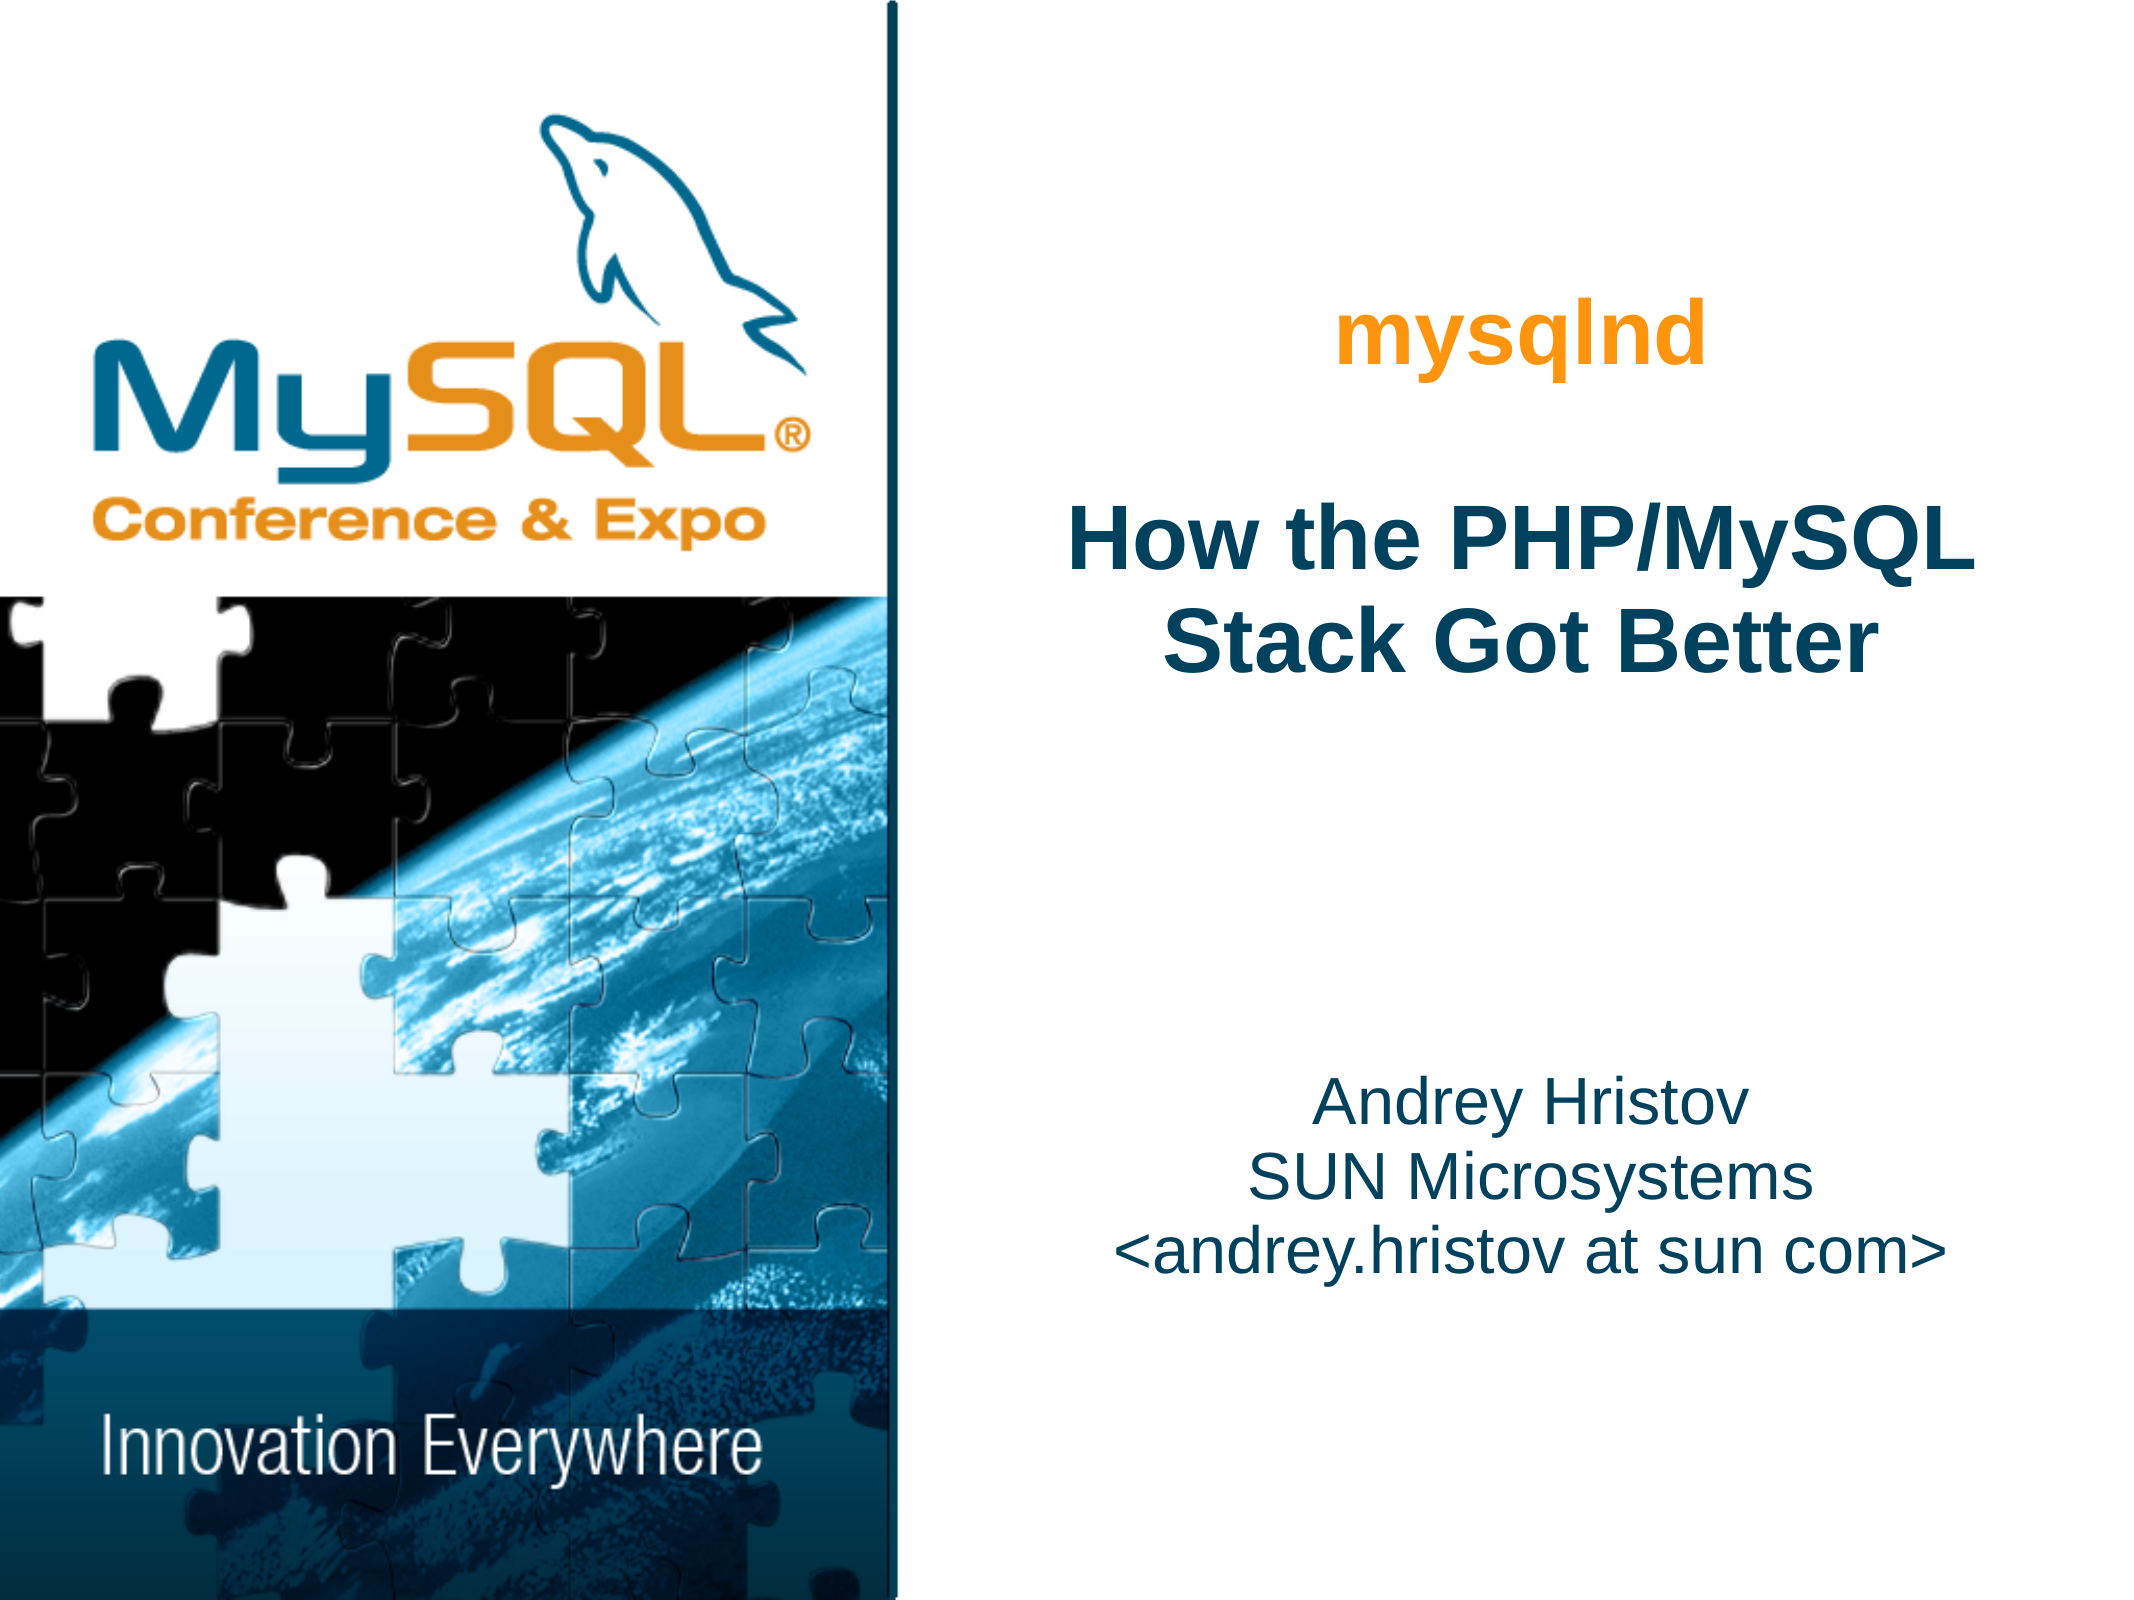

# mysqlnd How the PHP/MySQL Stack Got Better
Andrey Hristov
SUN Microsystems
<andrey.hristov at sun com>